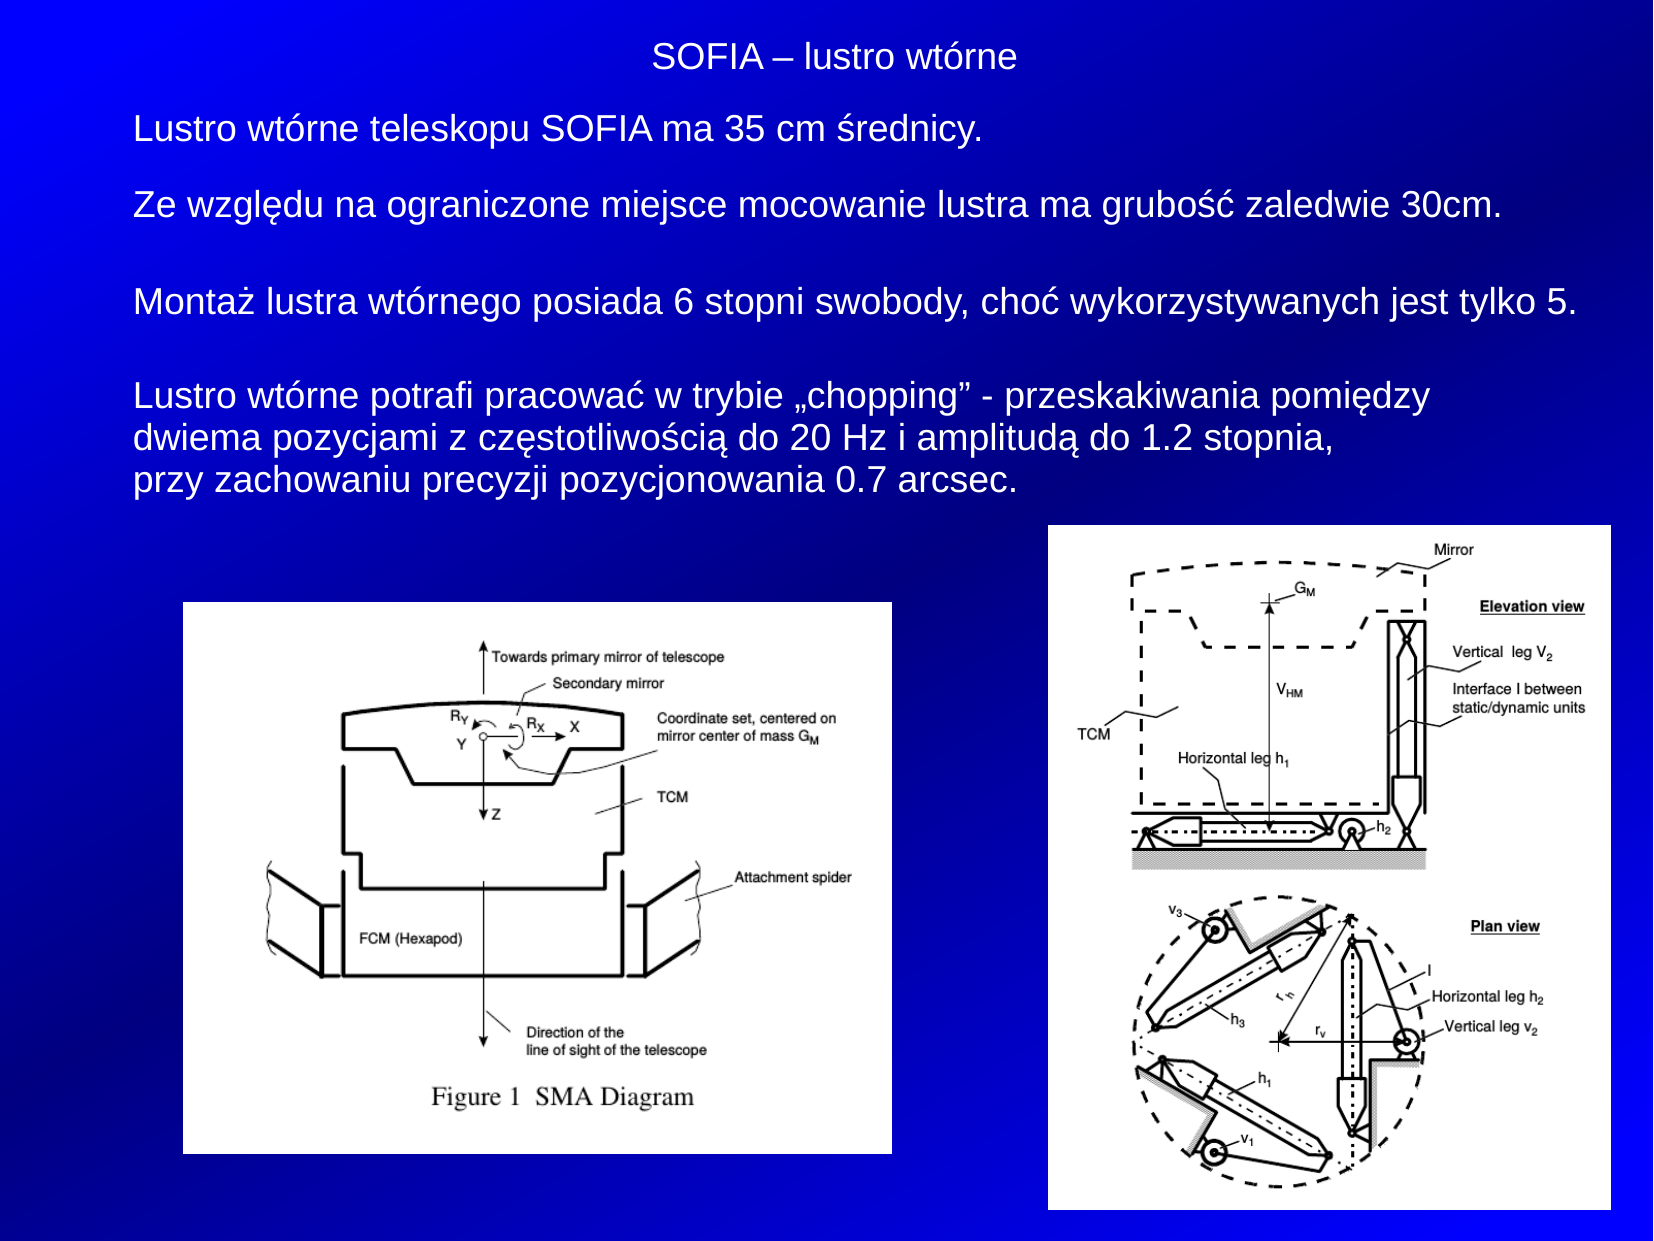

SOFIA – lustro wtórne
Lustro wtórne teleskopu SOFIA ma 35 cm średnicy.
Ze względu na ograniczone miejsce mocowanie lustra ma grubość zaledwie 30cm.
Montaż lustra wtórnego posiada 6 stopni swobody, choć wykorzystywanych jest tylko 5.
Lustro wtórne potrafi pracować w trybie „chopping” - przeskakiwania pomiędzy
dwiema pozycjami z częstotliwością do 20 Hz i amplitudą do 1.2 stopnia,
przy zachowaniu precyzji pozycjonowania 0.7 arcsec.